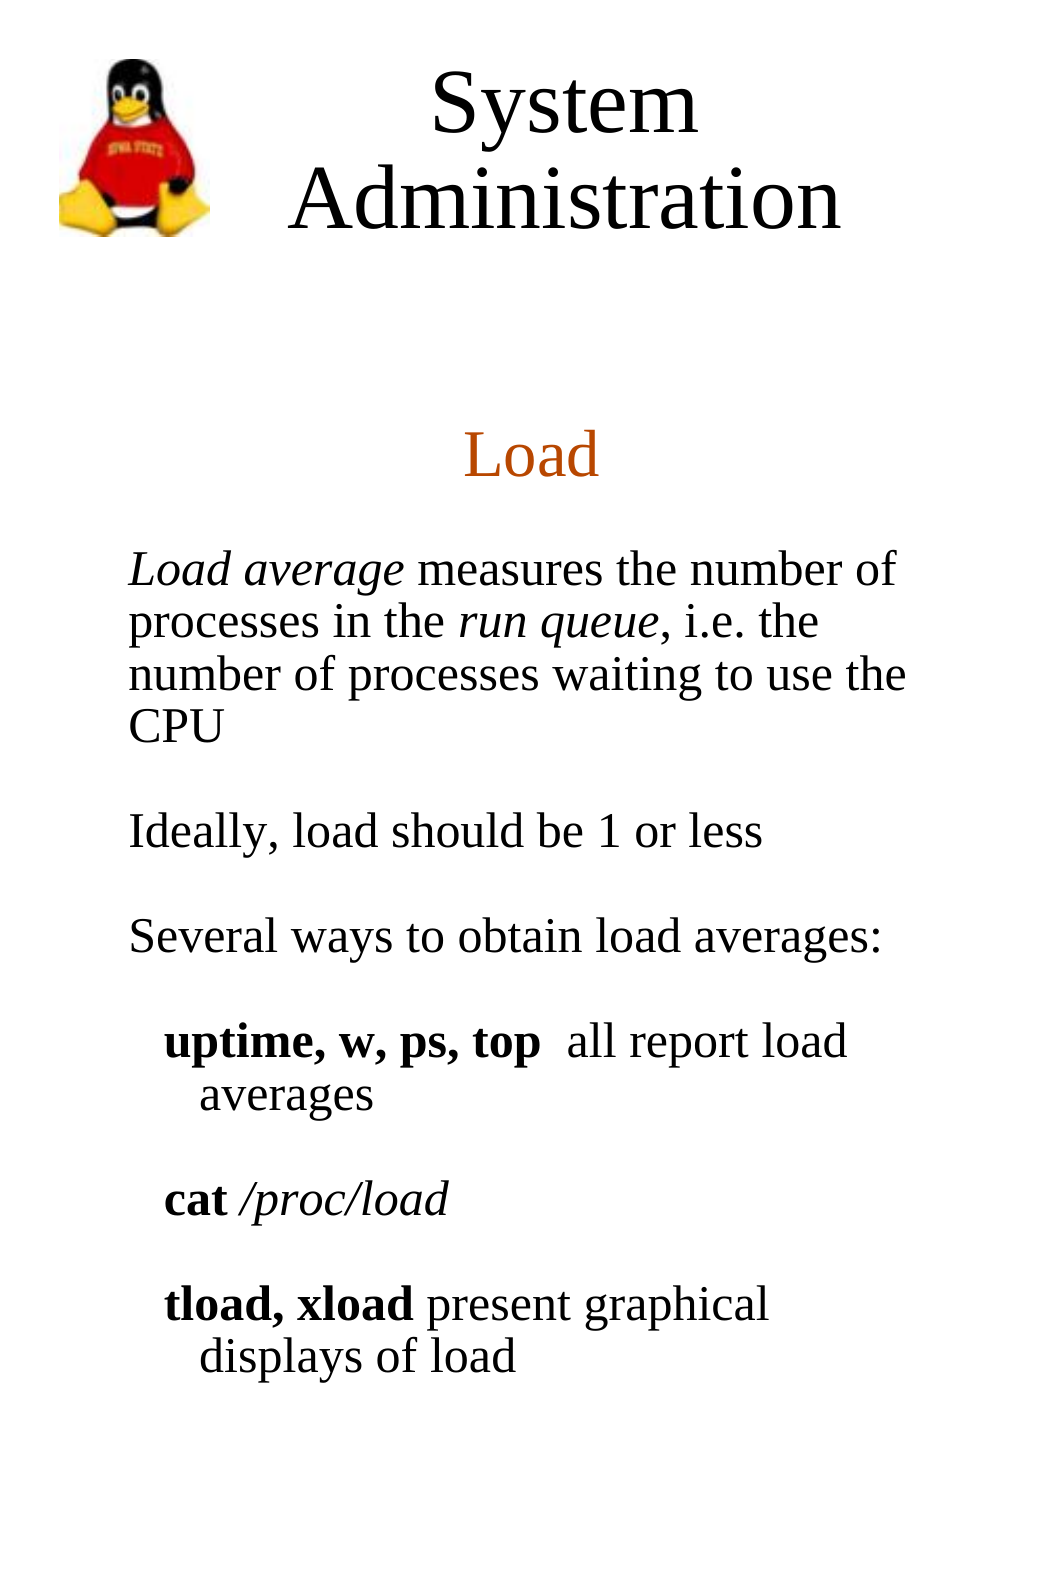

# System Administration
Load
Load average measures the number of processes in the run queue, i.e. the number of processes waiting to use the CPU
Ideally, load should be 1 or less
Several ways to obtain load averages:
uptime, w, ps, top all report load averages
cat /proc/load
tload, xload present graphical displays of load